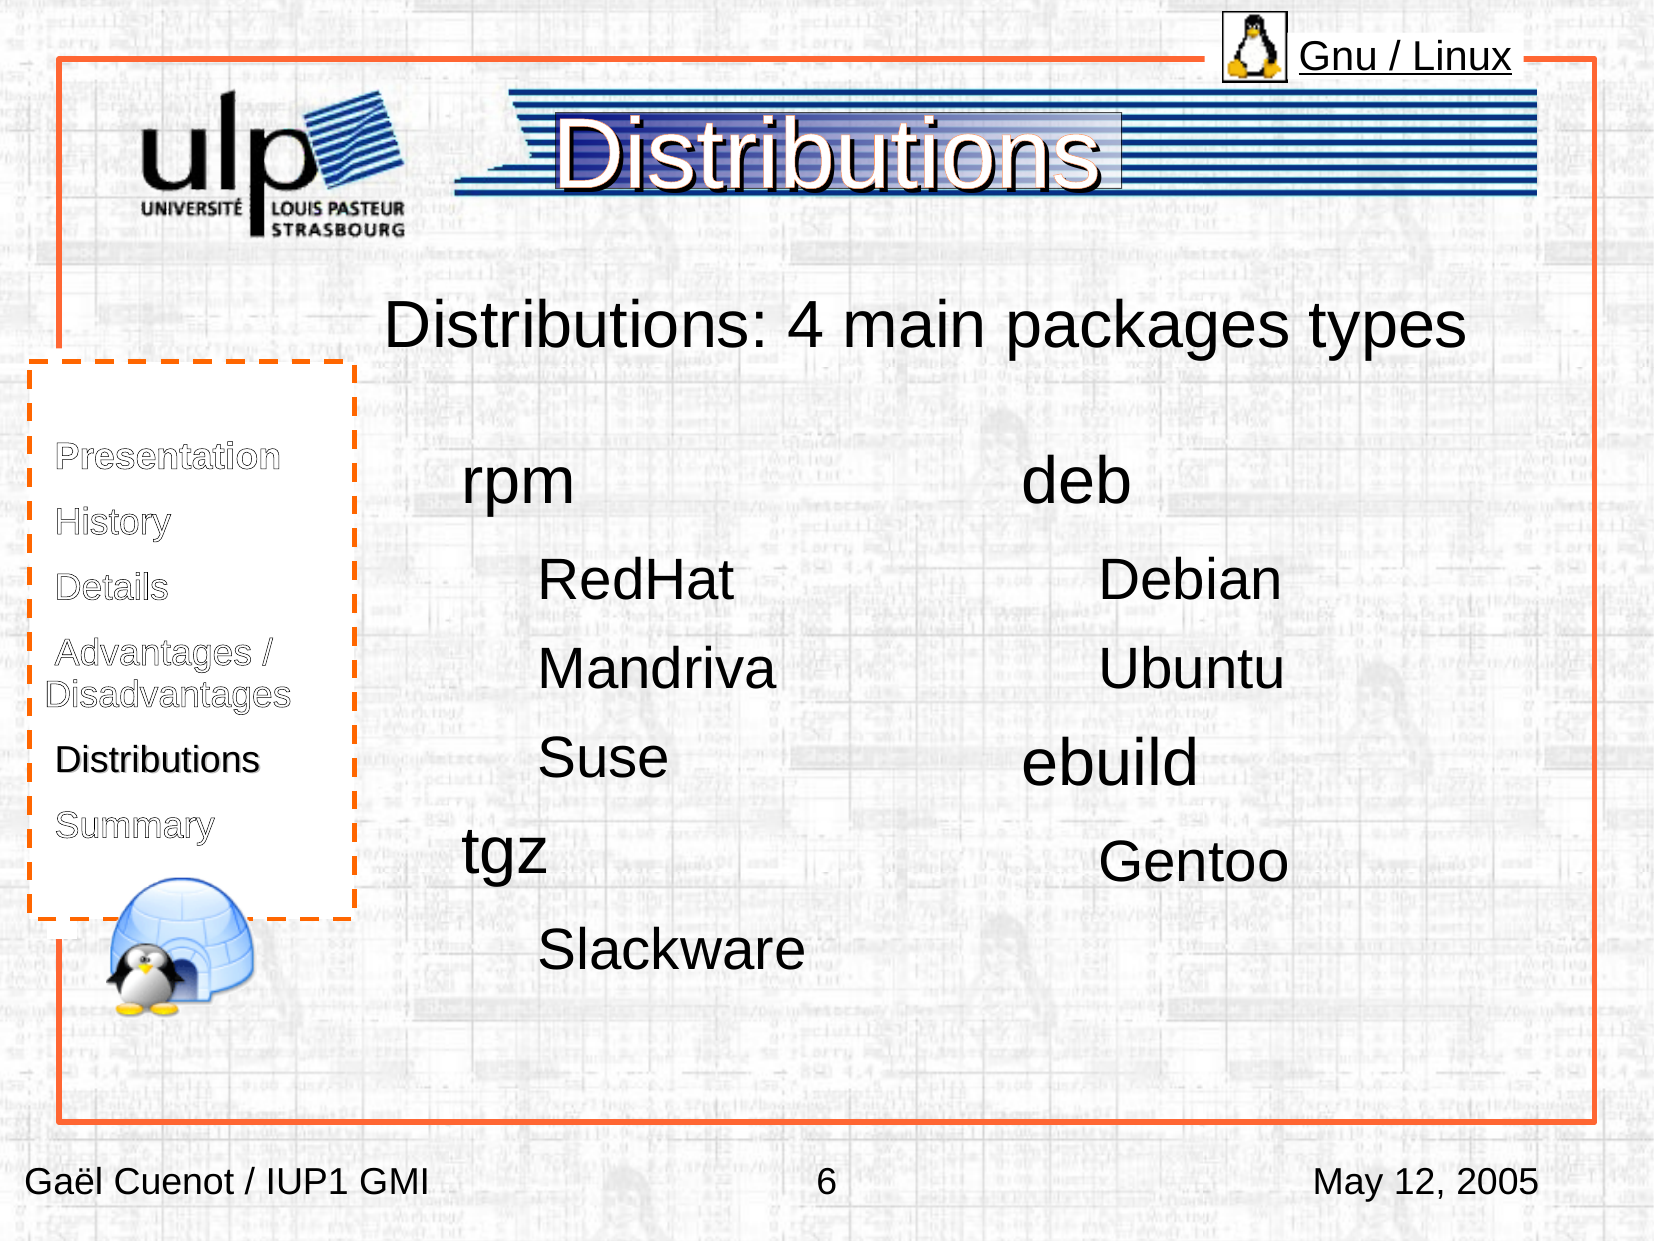

Gnu / Linux
Distributions
Distributions: 4 main packages types
 Presentation
 History
 Details
 Advantages / Disadvantages
 Distributions
 Summary
# rpm
RedHat
Mandriva
Suse
 tgz
Slackware
deb
Debian
Ubuntu
ebuild
Gentoo
Gaël Cuenot / IUP1 GMI
May 12, 2005